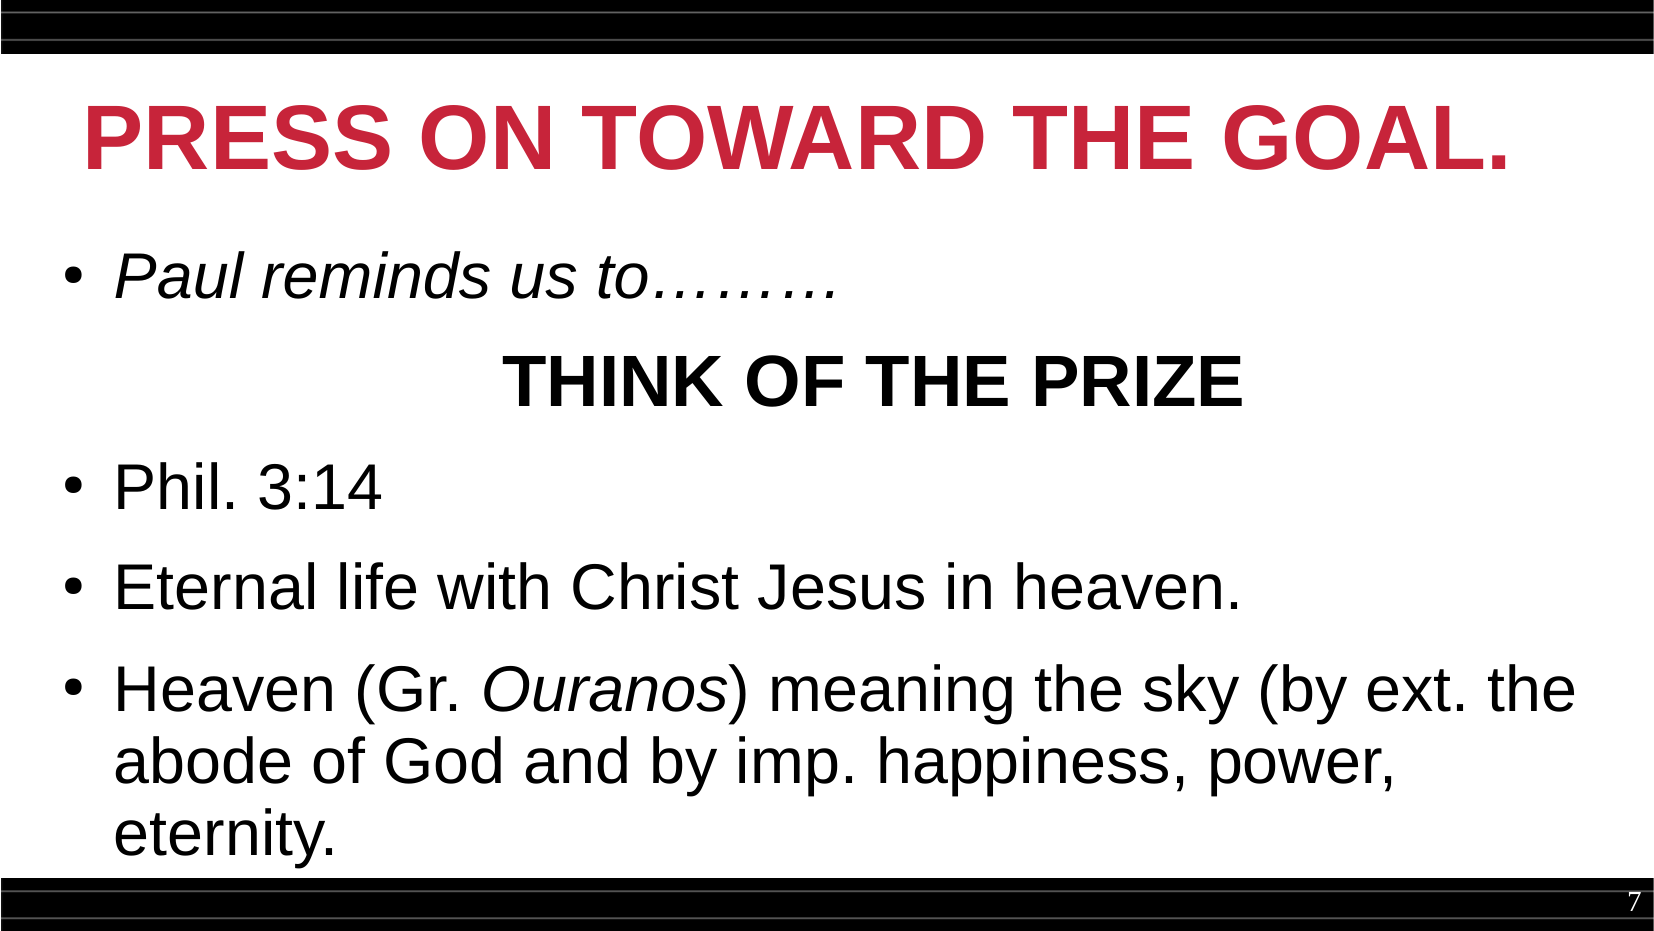

# PRESS ON TOWARD THE GOAL.
Paul reminds us to………
THINK OF THE PRIZE
Phil. 3:14
Eternal life with Christ Jesus in heaven.
Heaven (Gr. Ouranos) meaning the sky (by ext. the abode of God and by imp. happiness, power, eternity.